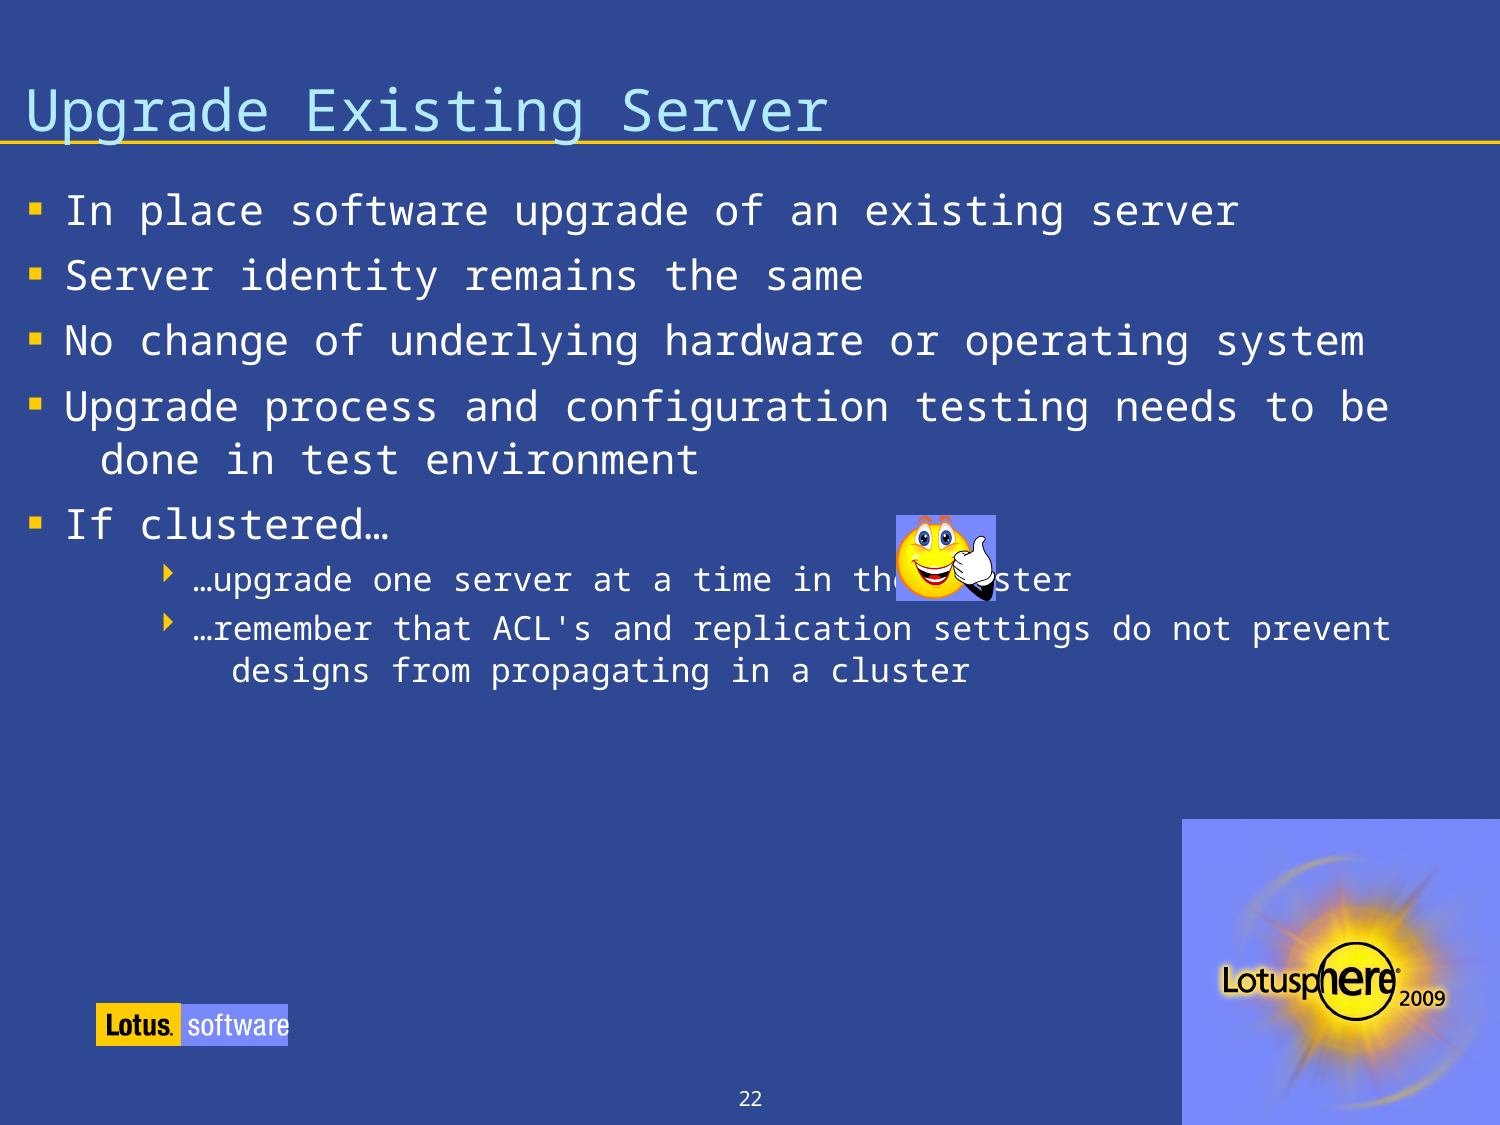

# Upgrade Existing Server
In place software upgrade of an existing server
Server identity remains the same
No change of underlying hardware or operating system
Upgrade process and configuration testing needs to be done in test environment
If clustered…
…upgrade one server at a time in the cluster
…remember that ACL's and replication settings do not prevent designs from propagating in a cluster
22